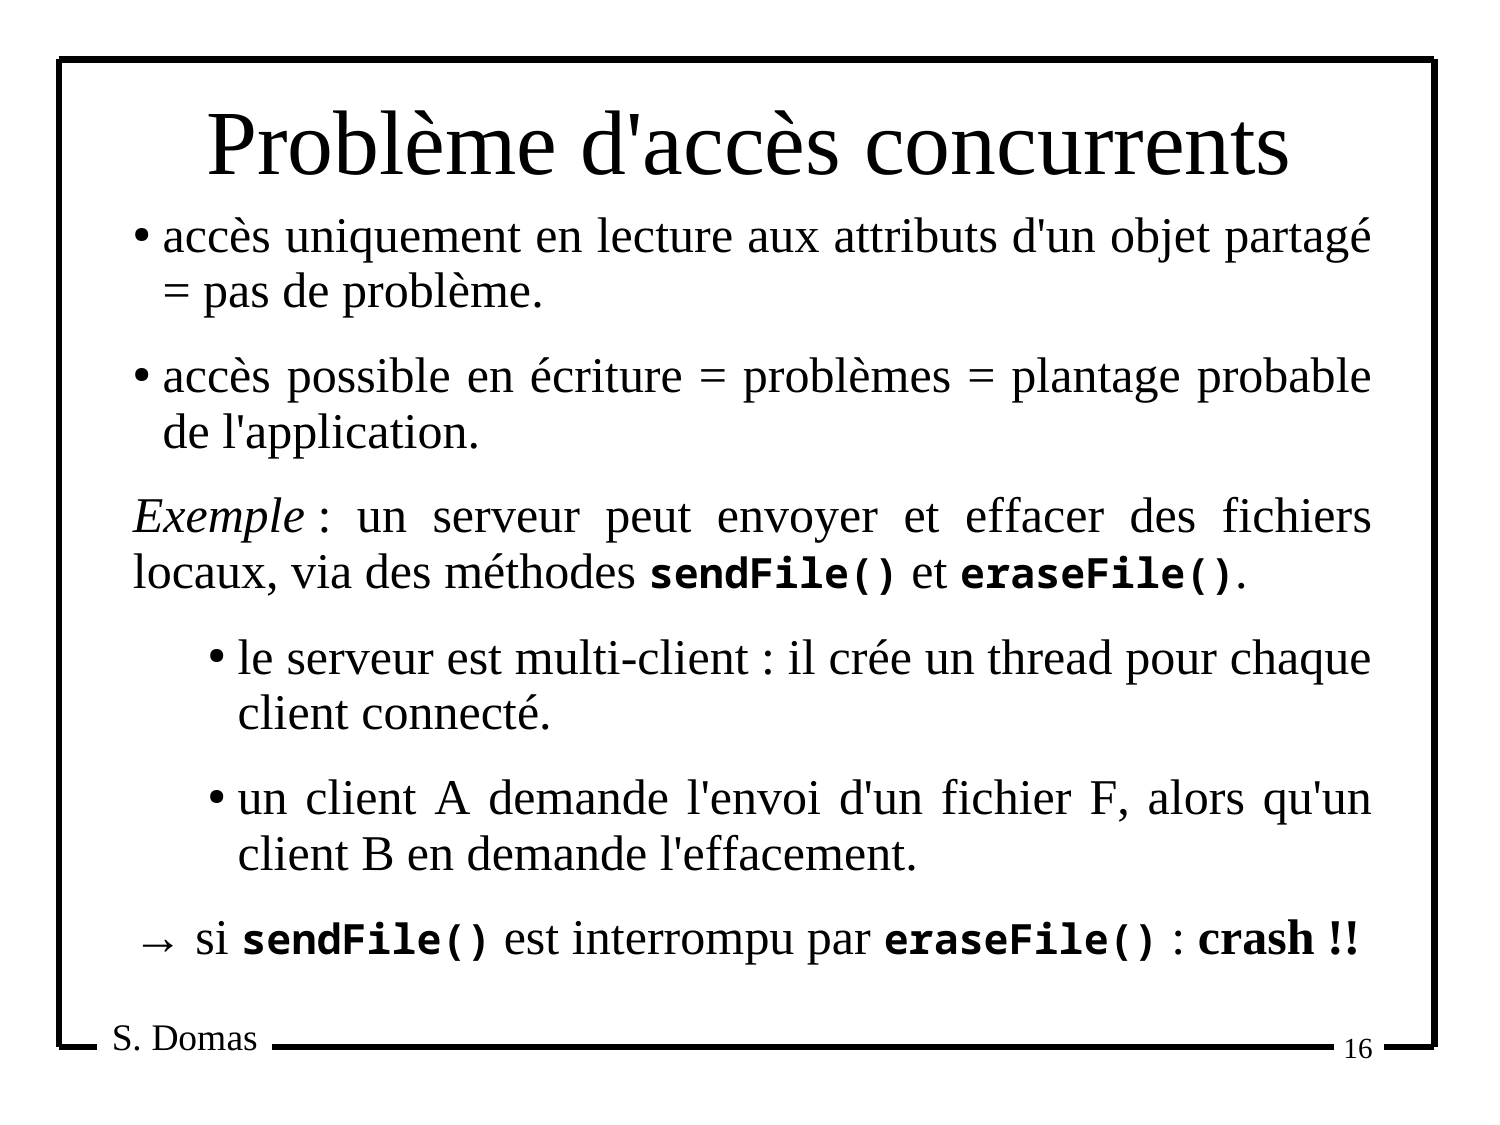

# Problème d'accès concurrents
S. Domas
accès uniquement en lecture aux attributs d'un objet partagé = pas de problème.
accès possible en écriture = problèmes = plantage probable de l'application.
Exemple : un serveur peut envoyer et effacer des fichiers locaux, via des méthodes sendFile() et eraseFile().
le serveur est multi-client : il crée un thread pour chaque client connecté.
un client A demande l'envoi d'un fichier F, alors qu'un client B en demande l'effacement.
→ si sendFile() est interrompu par eraseFile() : crash !!
16